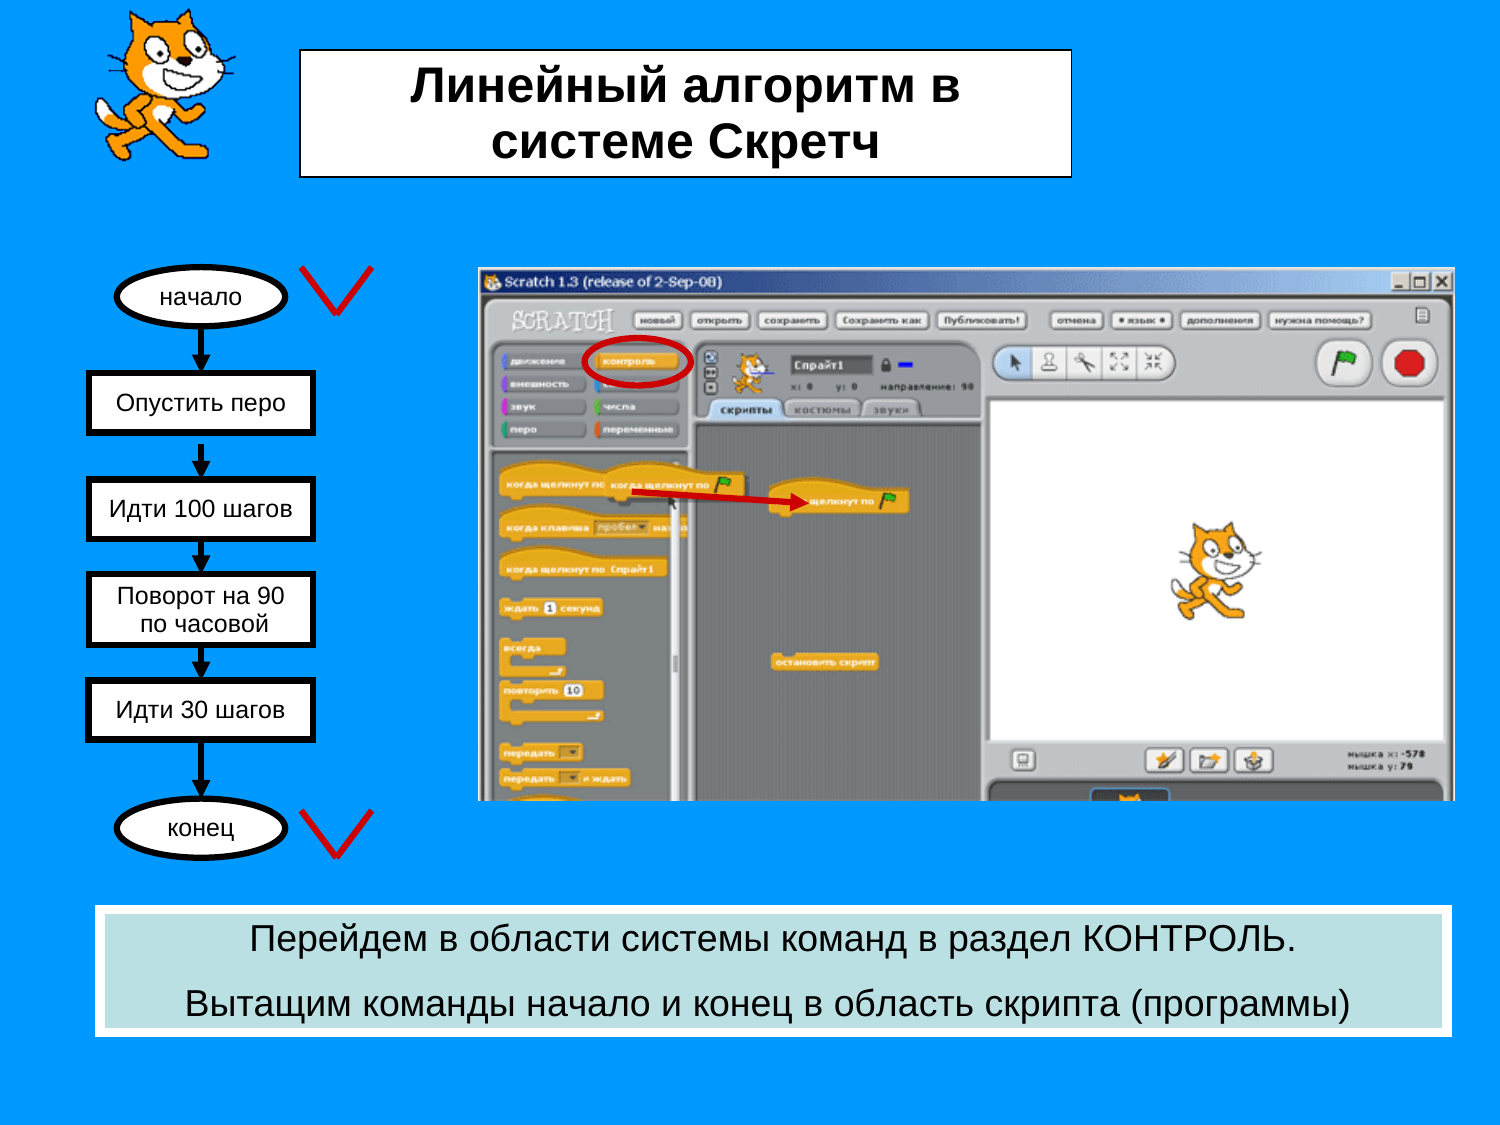

Линейный алгоритм в системе Скретч
начало
Опустить перо
Идти 100 шагов
Поворот на 90
 по часовой
Идти 30 шагов
конец
Перейдем в области системы команд в раздел КОНТРОЛЬ.
Вытащим команды начало и конец в область скрипта (программы)